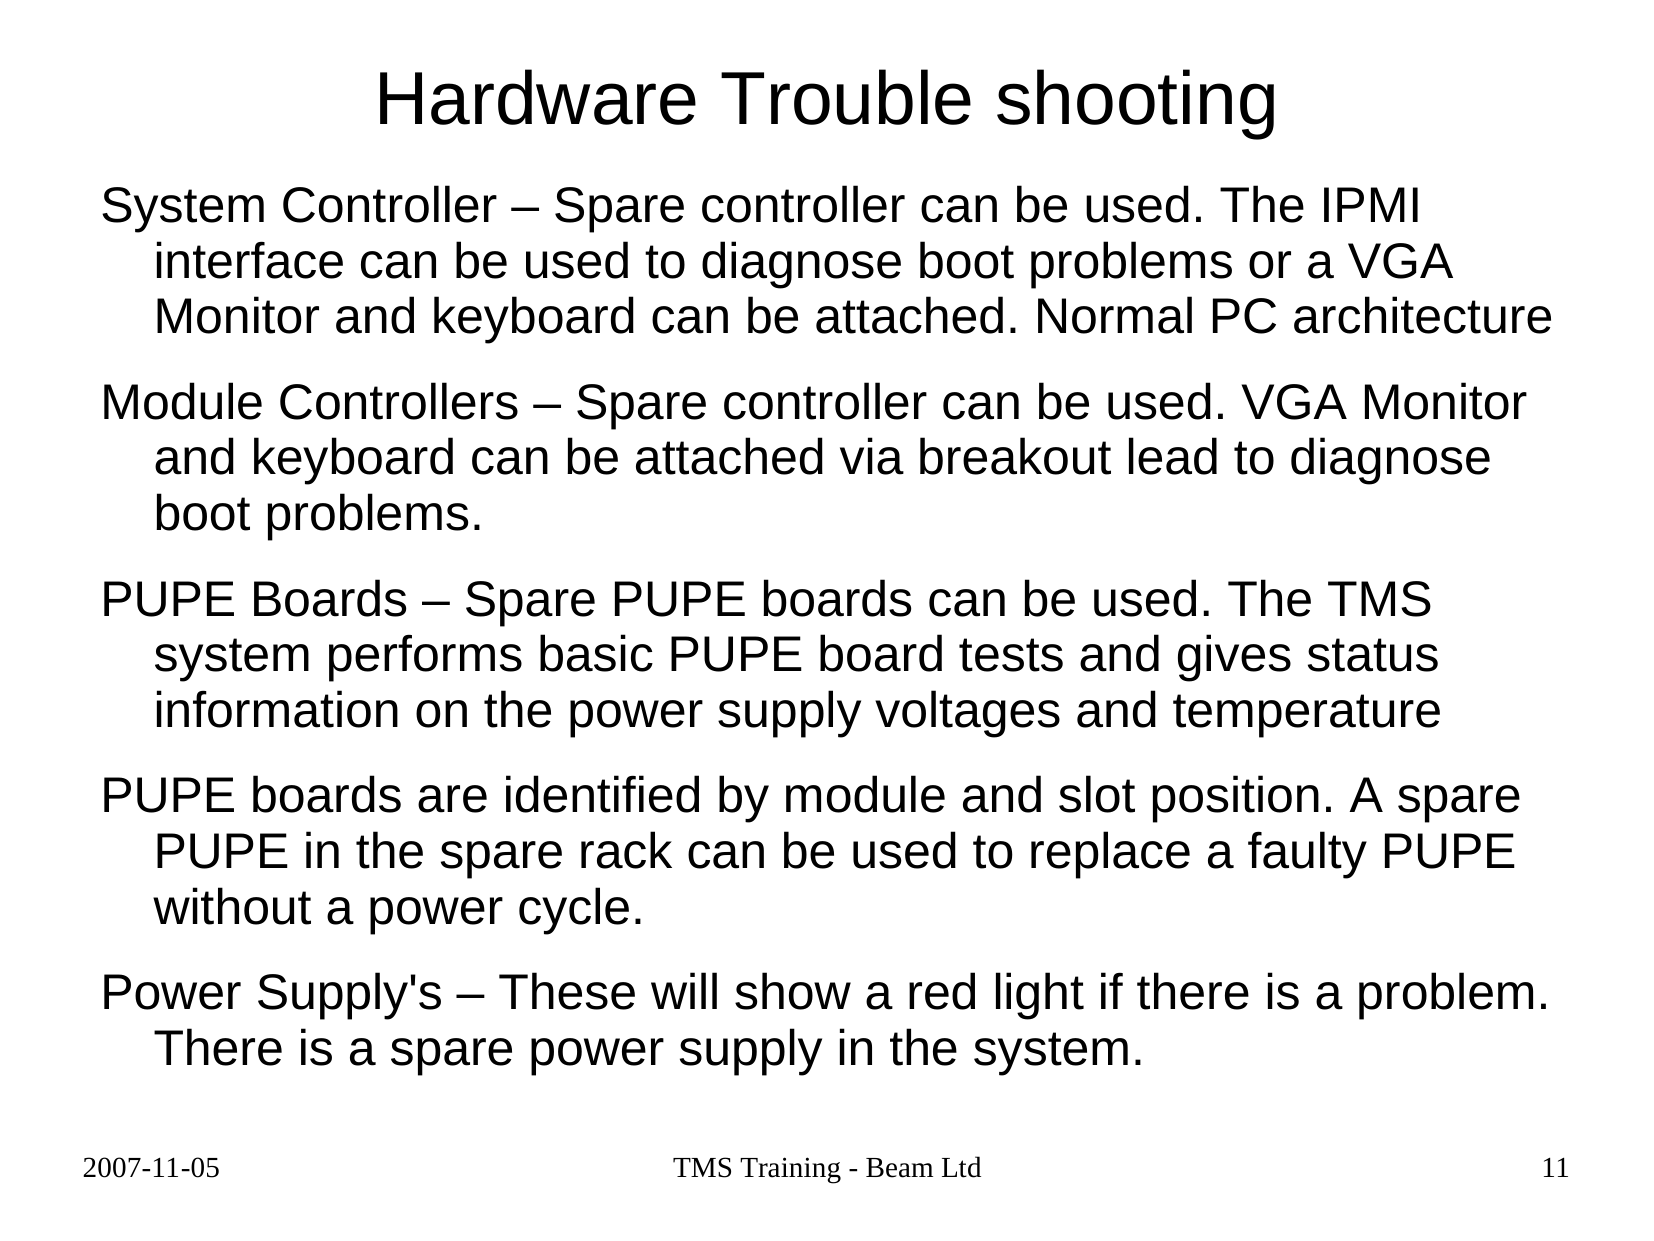

# Hardware Trouble shooting
System Controller – Spare controller can be used. The IPMI interface can be used to diagnose boot problems or a VGA Monitor and keyboard can be attached. Normal PC architecture
Module Controllers – Spare controller can be used. VGA Monitor and keyboard can be attached via breakout lead to diagnose boot problems.
PUPE Boards – Spare PUPE boards can be used. The TMS system performs basic PUPE board tests and gives status information on the power supply voltages and temperature
PUPE boards are identified by module and slot position. A spare PUPE in the spare rack can be used to replace a faulty PUPE without a power cycle.
Power Supply's – These will show a red light if there is a problem. There is a spare power supply in the system.
11